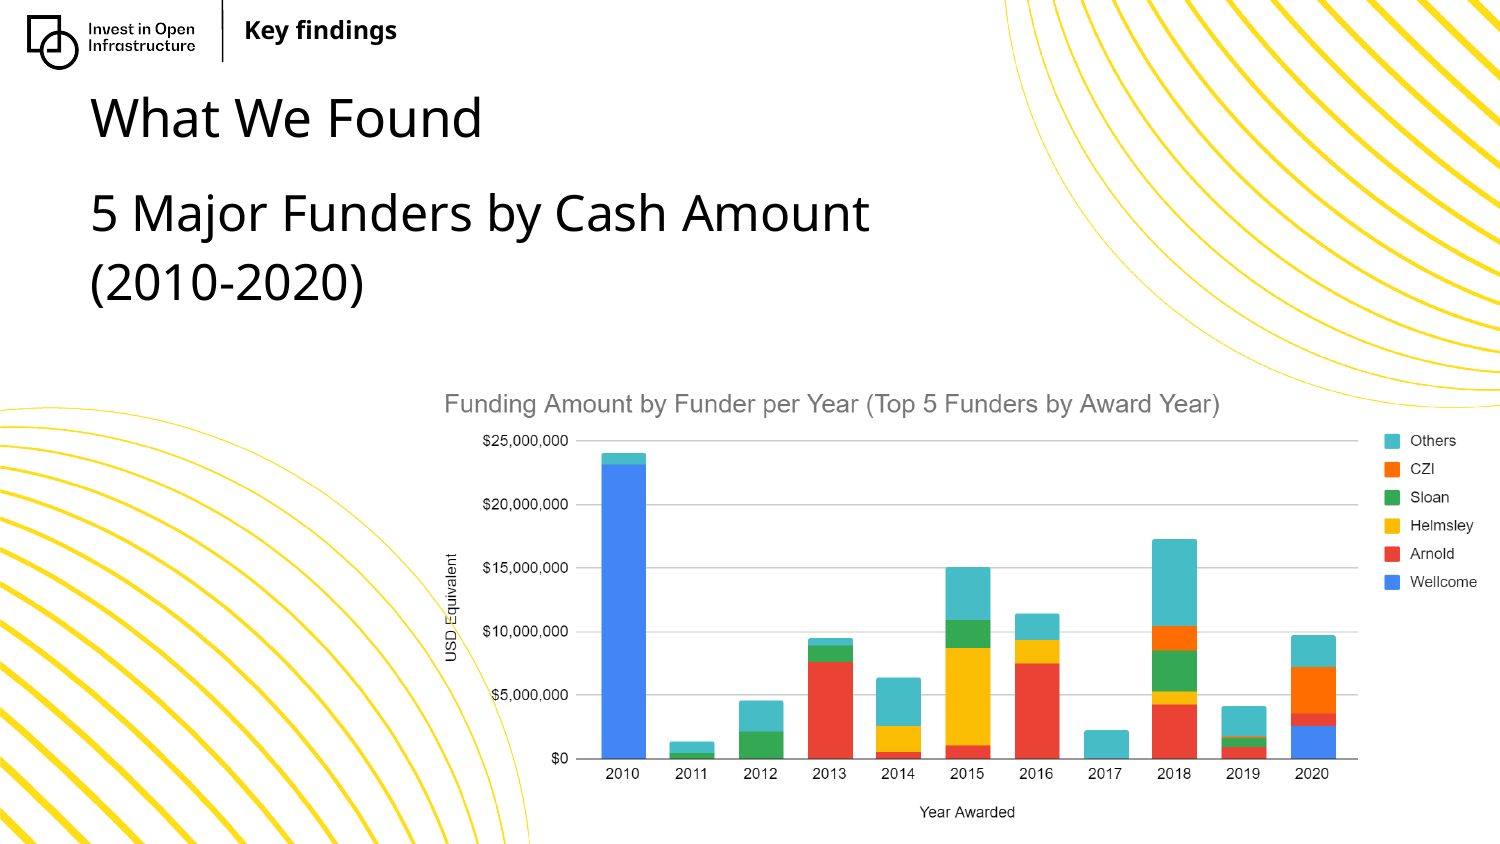

Key findings
What We Found
# 5 Major Funders by Cash Amount (2010-2020)